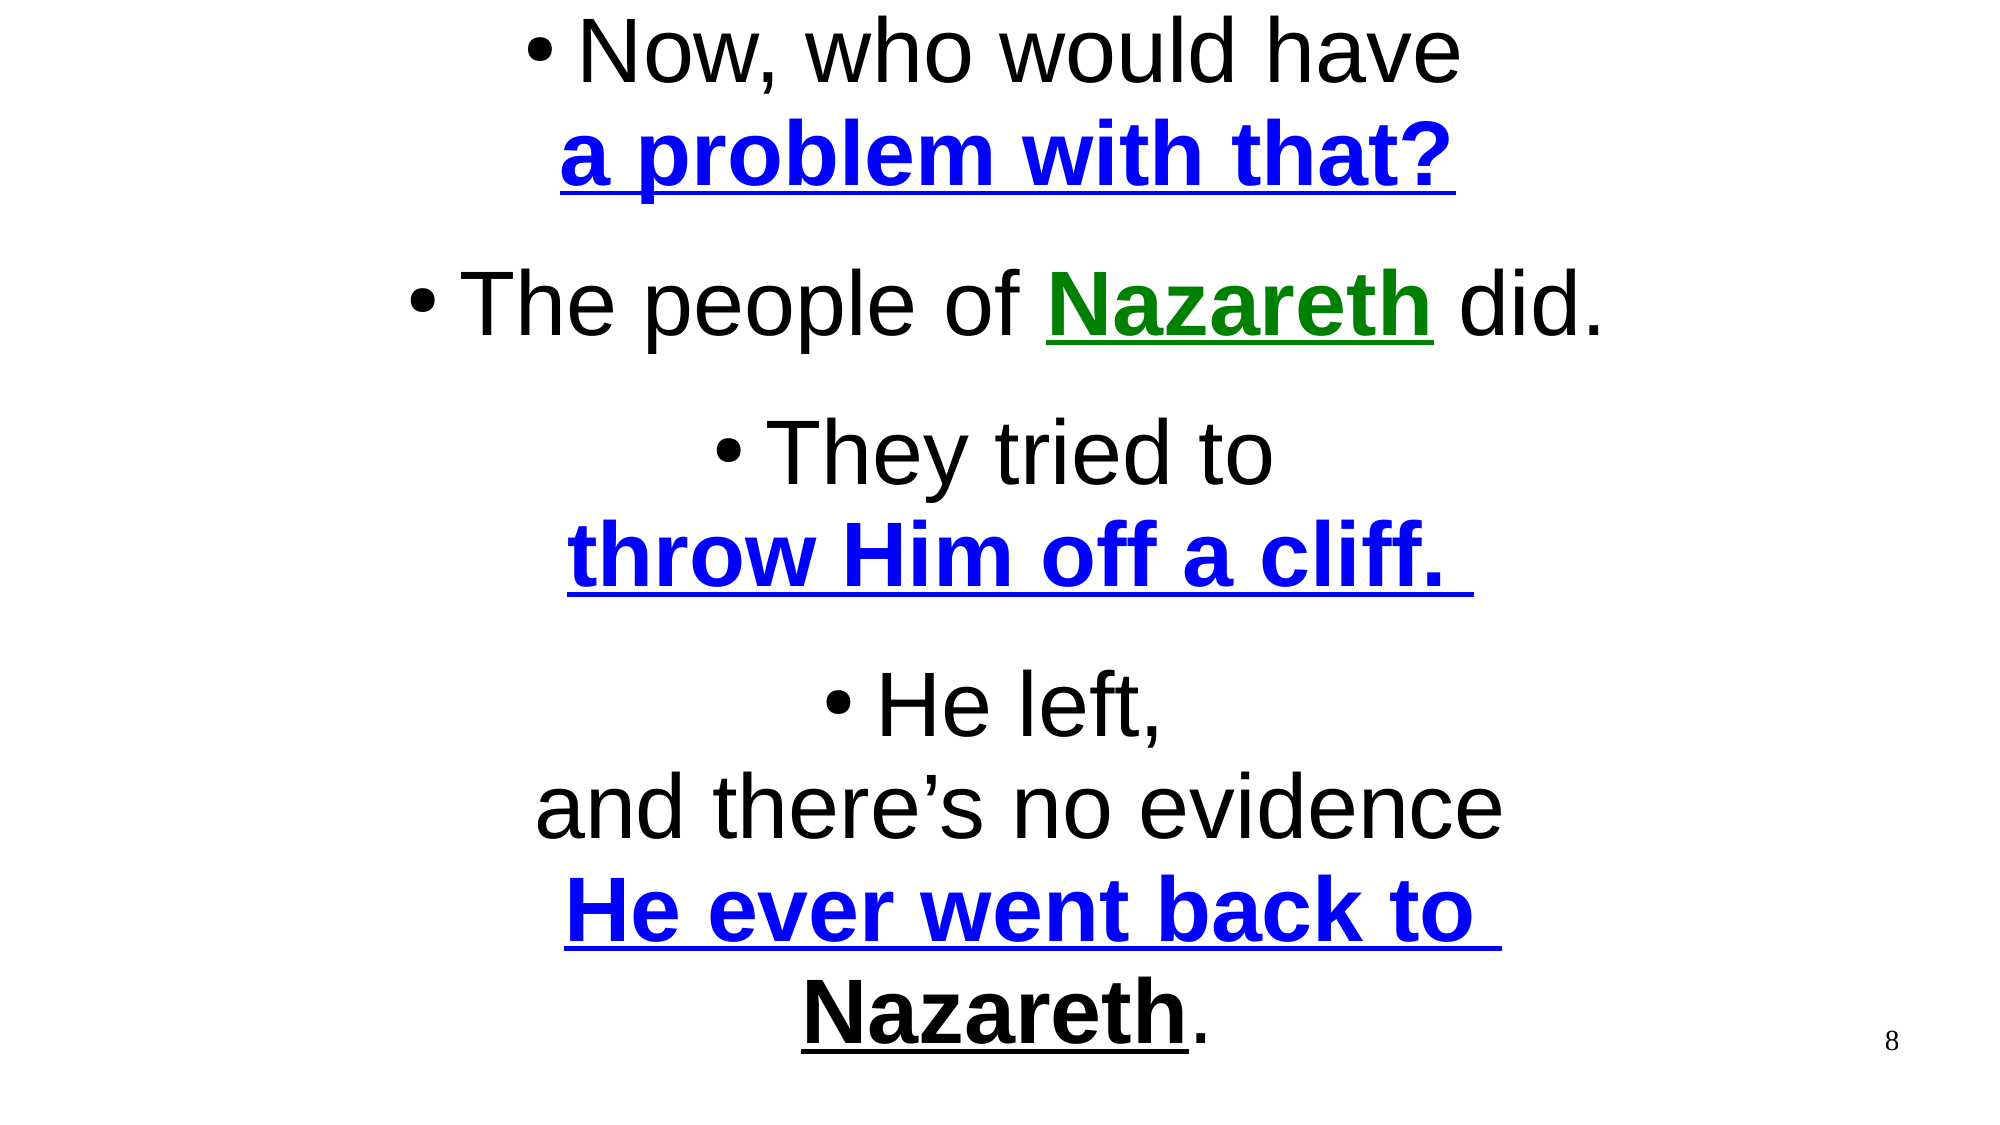

# Now, who would have a problem with that?
The people of Nazareth did.
They tried to
throw Him off a cliff.
He left,
and there’s no evidence
He ever went back to
Nazareth.
8